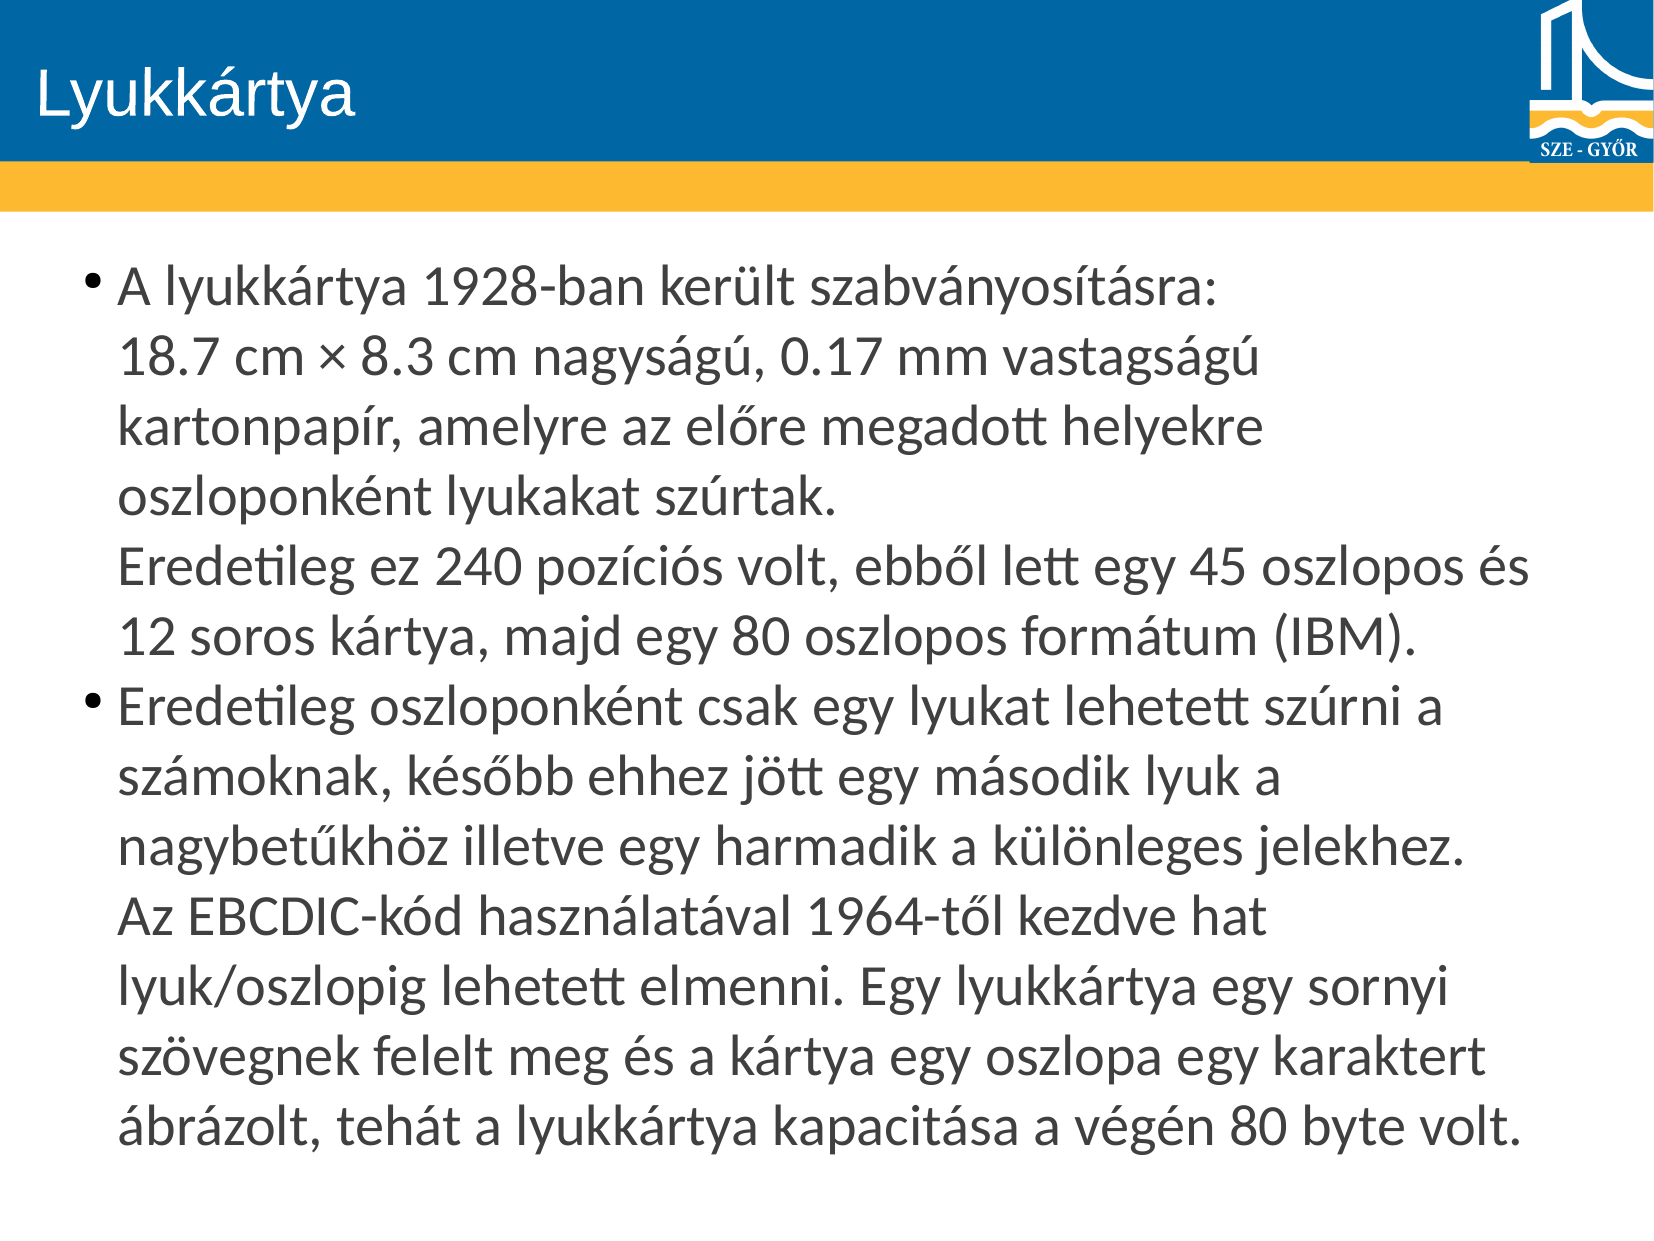

Lyukkártya
A lyukkártya 1928-ban került szabványosításra:
18.7 cm × 8.3 cm nagyságú, 0.17 mm vastagságú
kartonpapír, amelyre az előre megadott helyekre
oszloponként lyukakat szúrtak.
Eredetileg ez 240 pozíciós volt, ebből lett egy 45 oszlopos és 12 soros kártya, majd egy 80 oszlopos formátum (IBM).
Eredetileg oszloponként csak egy lyukat lehetett szúrni a számoknak, később ehhez jött egy második lyuk a nagybetűkhöz illetve egy harmadik a különleges jelekhez.
Az EBCDIC-kód használatával 1964-től kezdve hat lyuk/oszlopig lehetett elmenni. Egy lyukkártya egy sornyi szövegnek felelt meg és a kártya egy oszlopa egy karaktert ábrázolt, tehát a lyukkártya kapacitása a végén 80 byte volt.